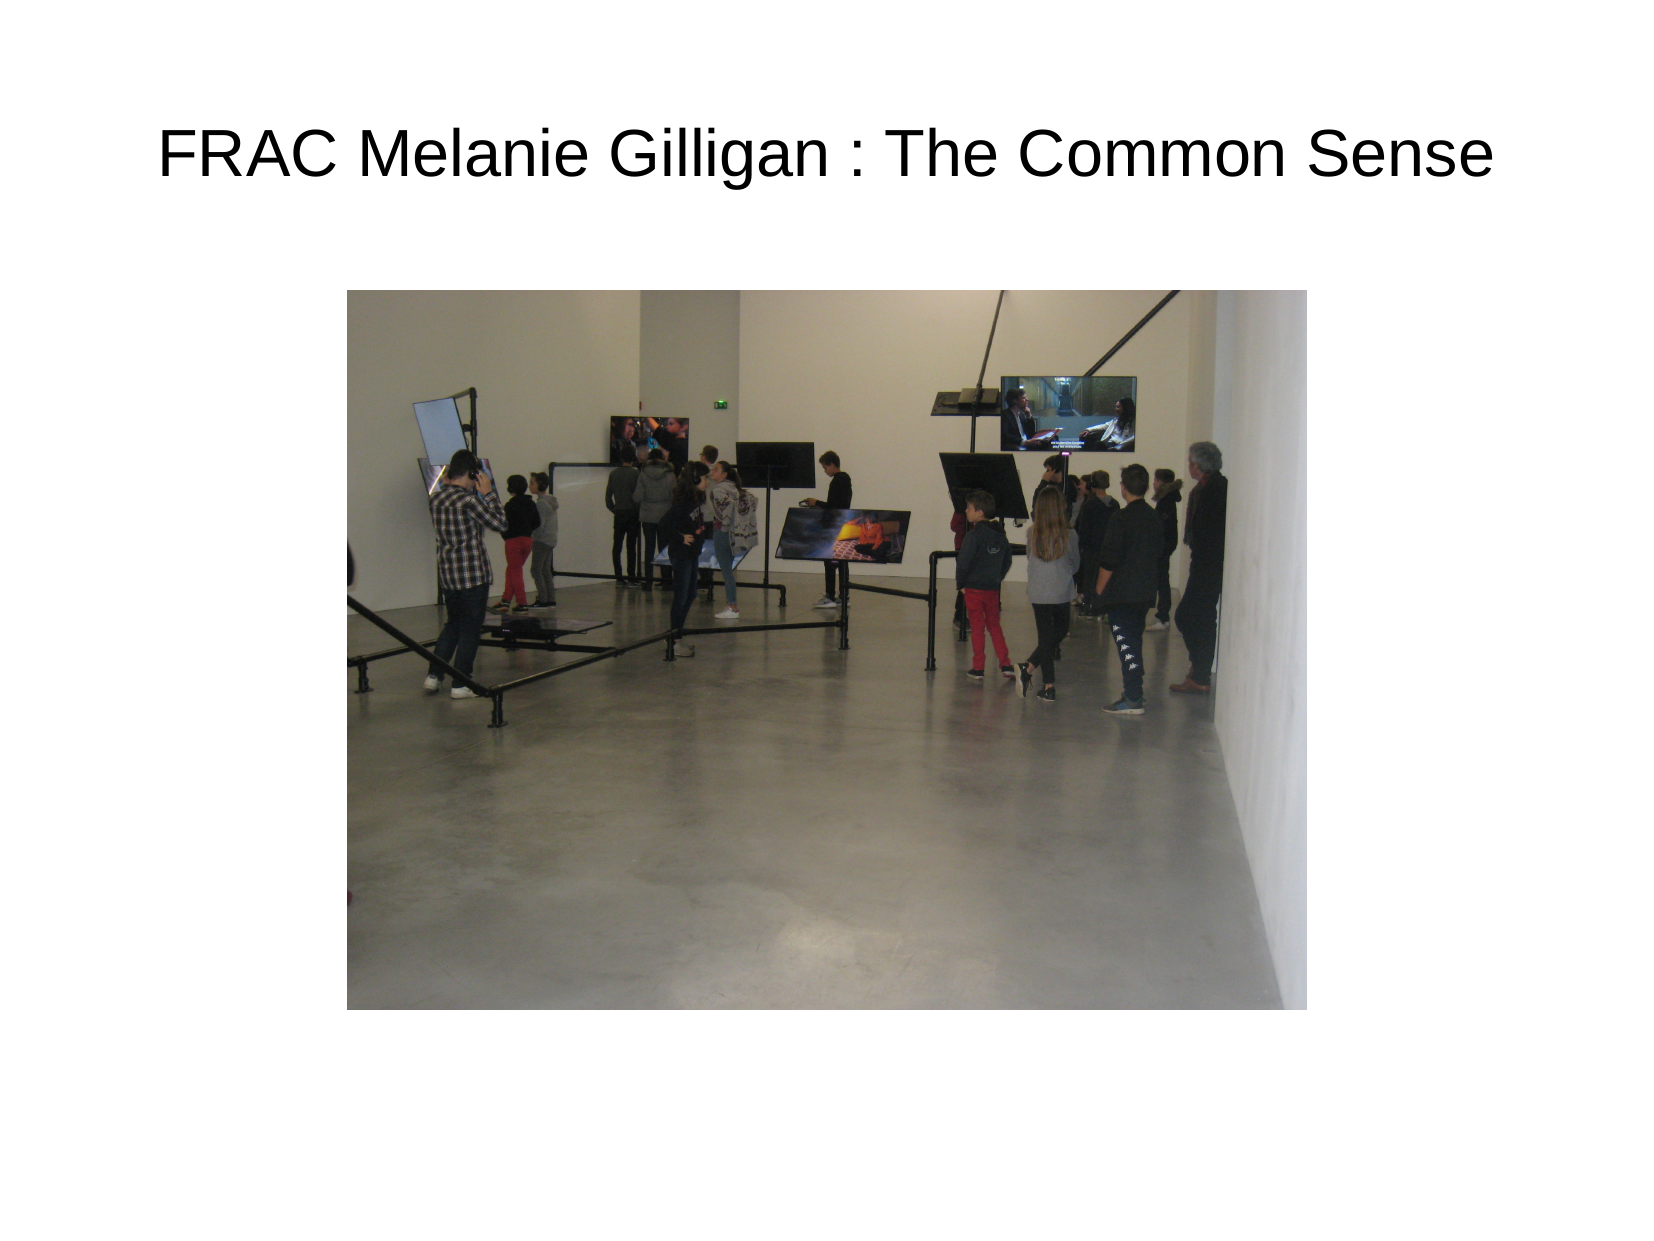

# FRAC Melanie Gilligan : The Common Sense